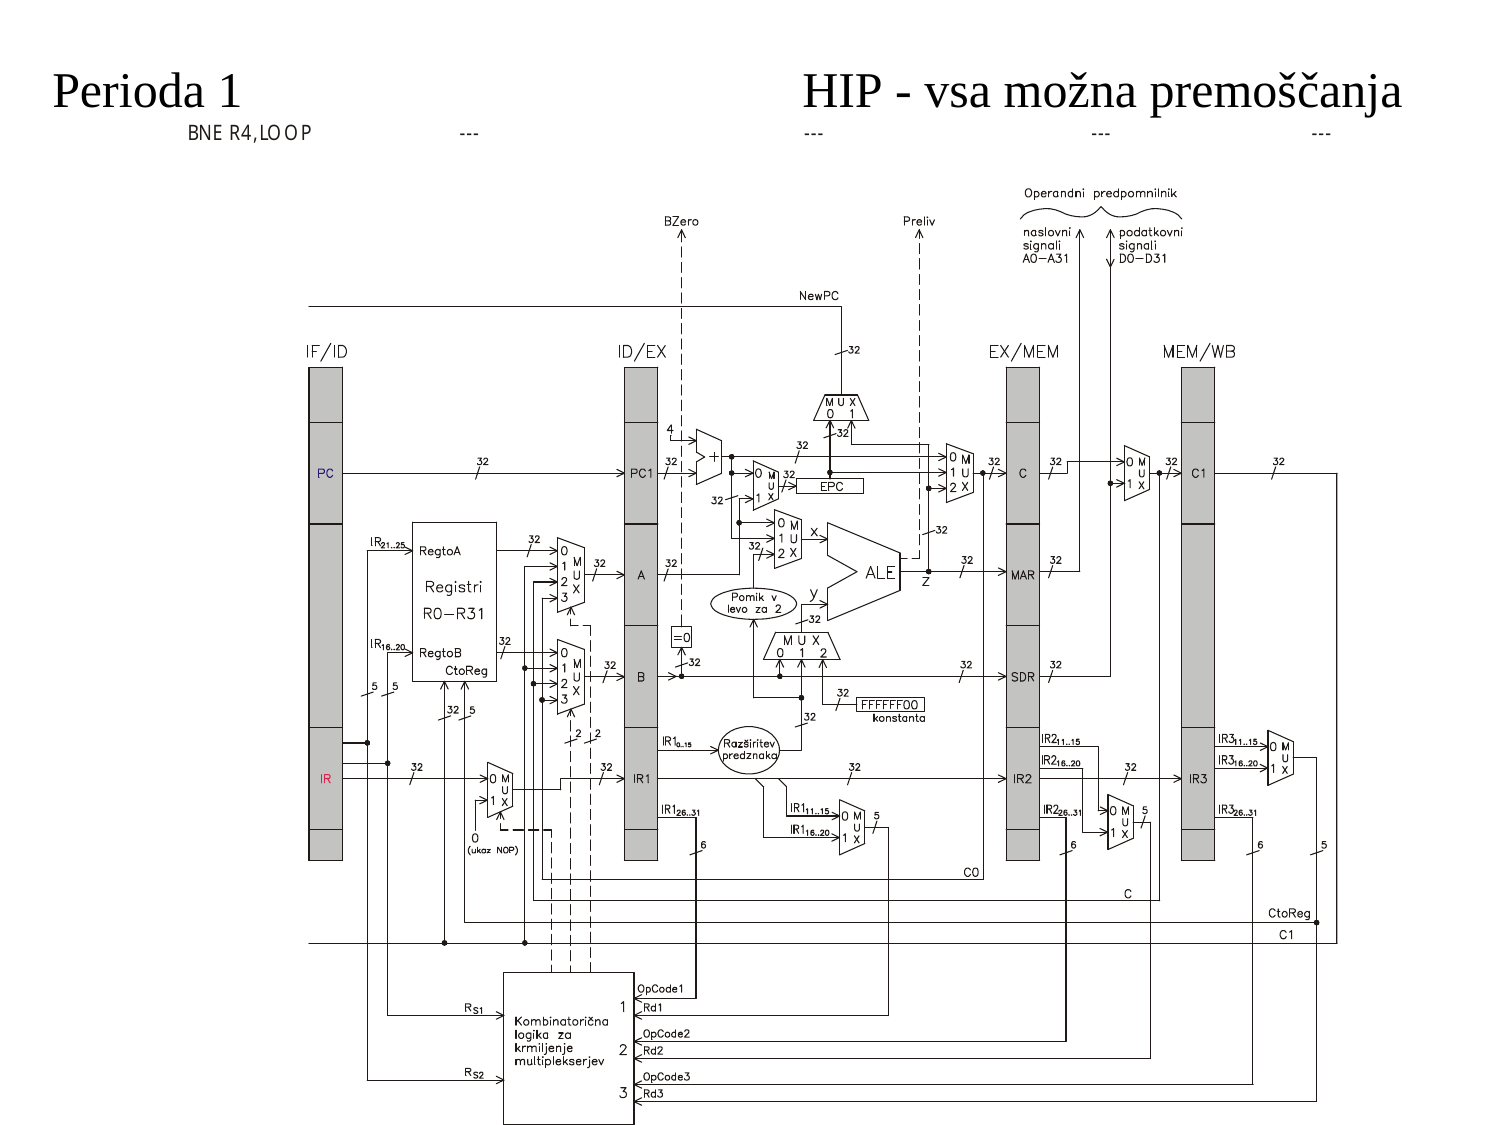

Perioda 1				HIP - vsa možna premoščanja